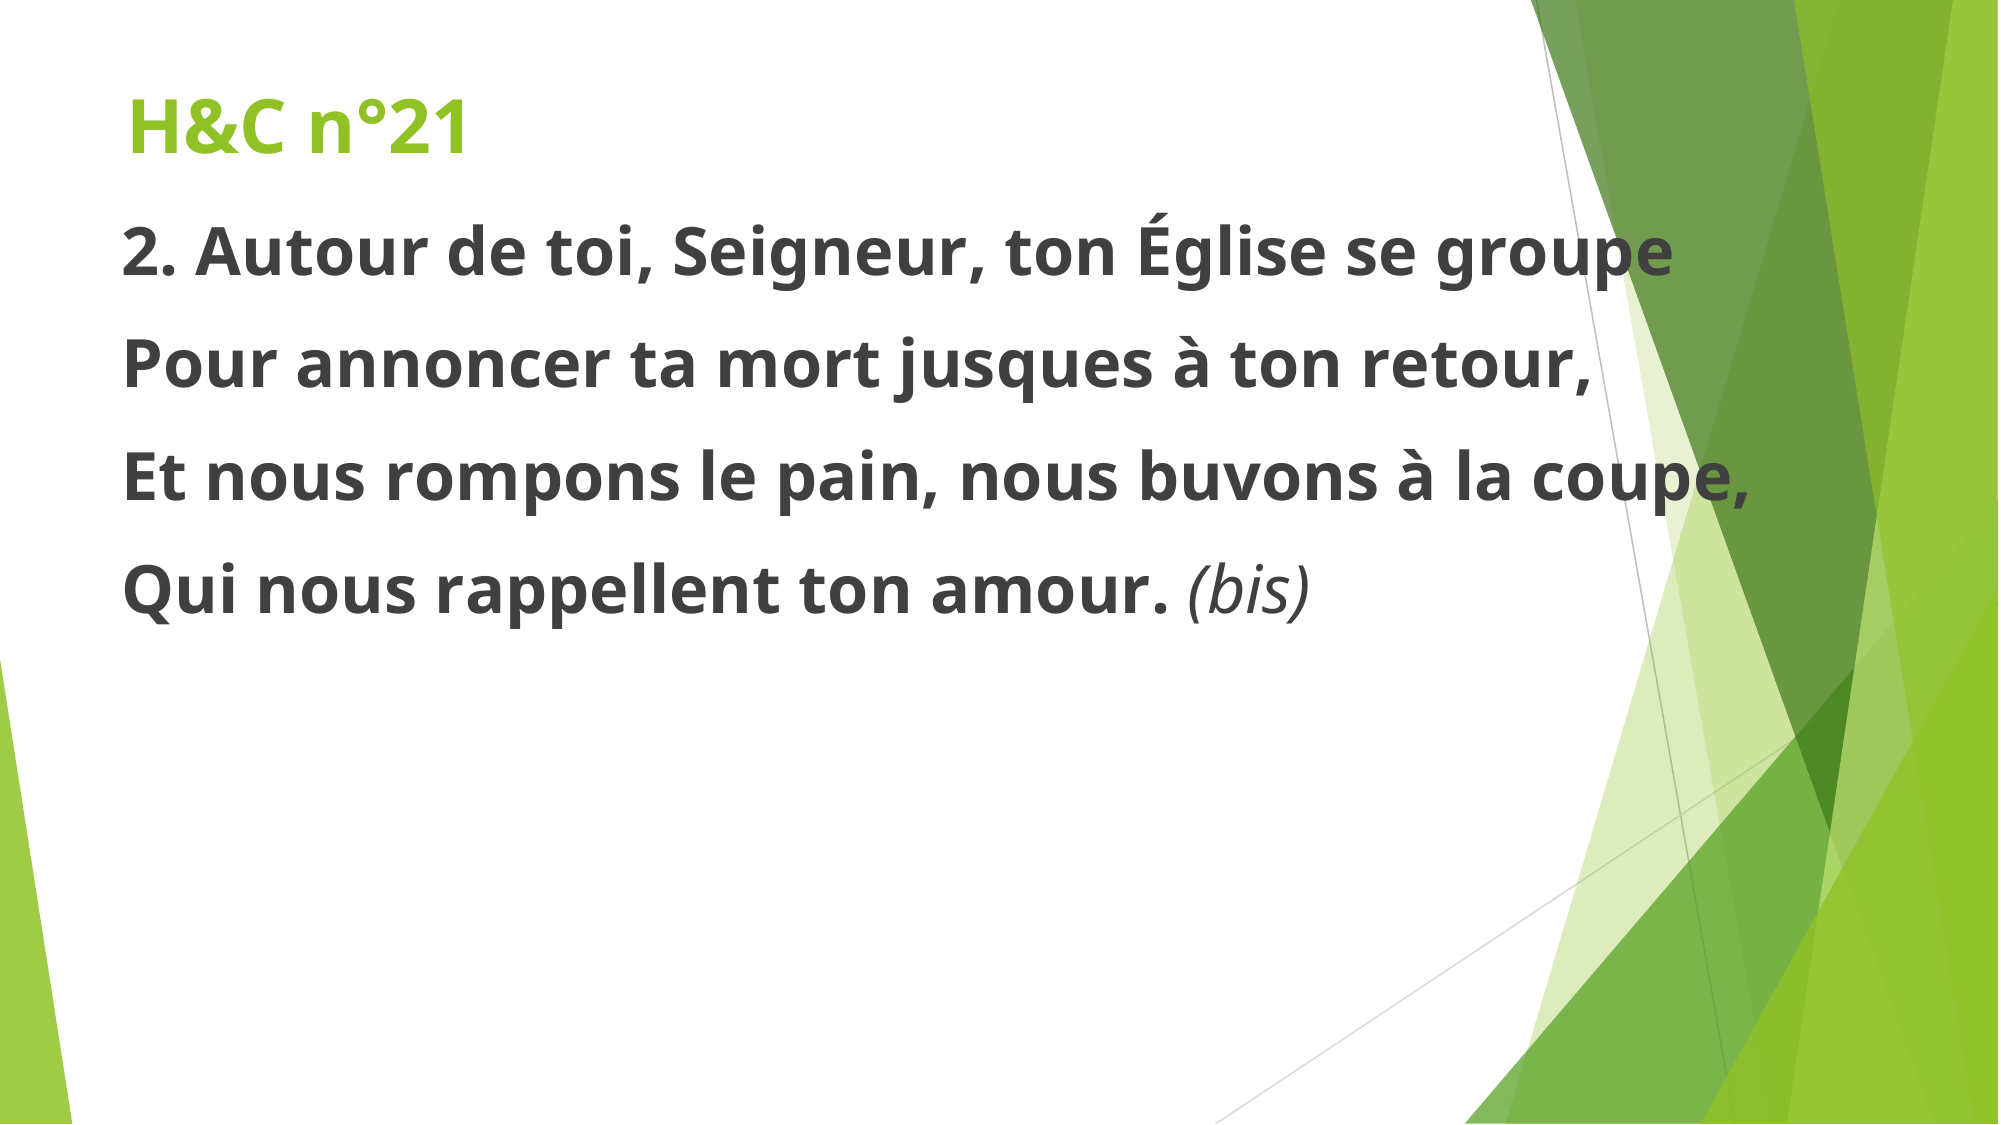

H&C n°21
2. Autour de toi, Seigneur, ton Église se groupe
Pour annoncer ta mort jusques à ton retour,
Et nous rompons le pain, nous buvons à la coupe,
Qui nous rappellent ton amour. (bis)